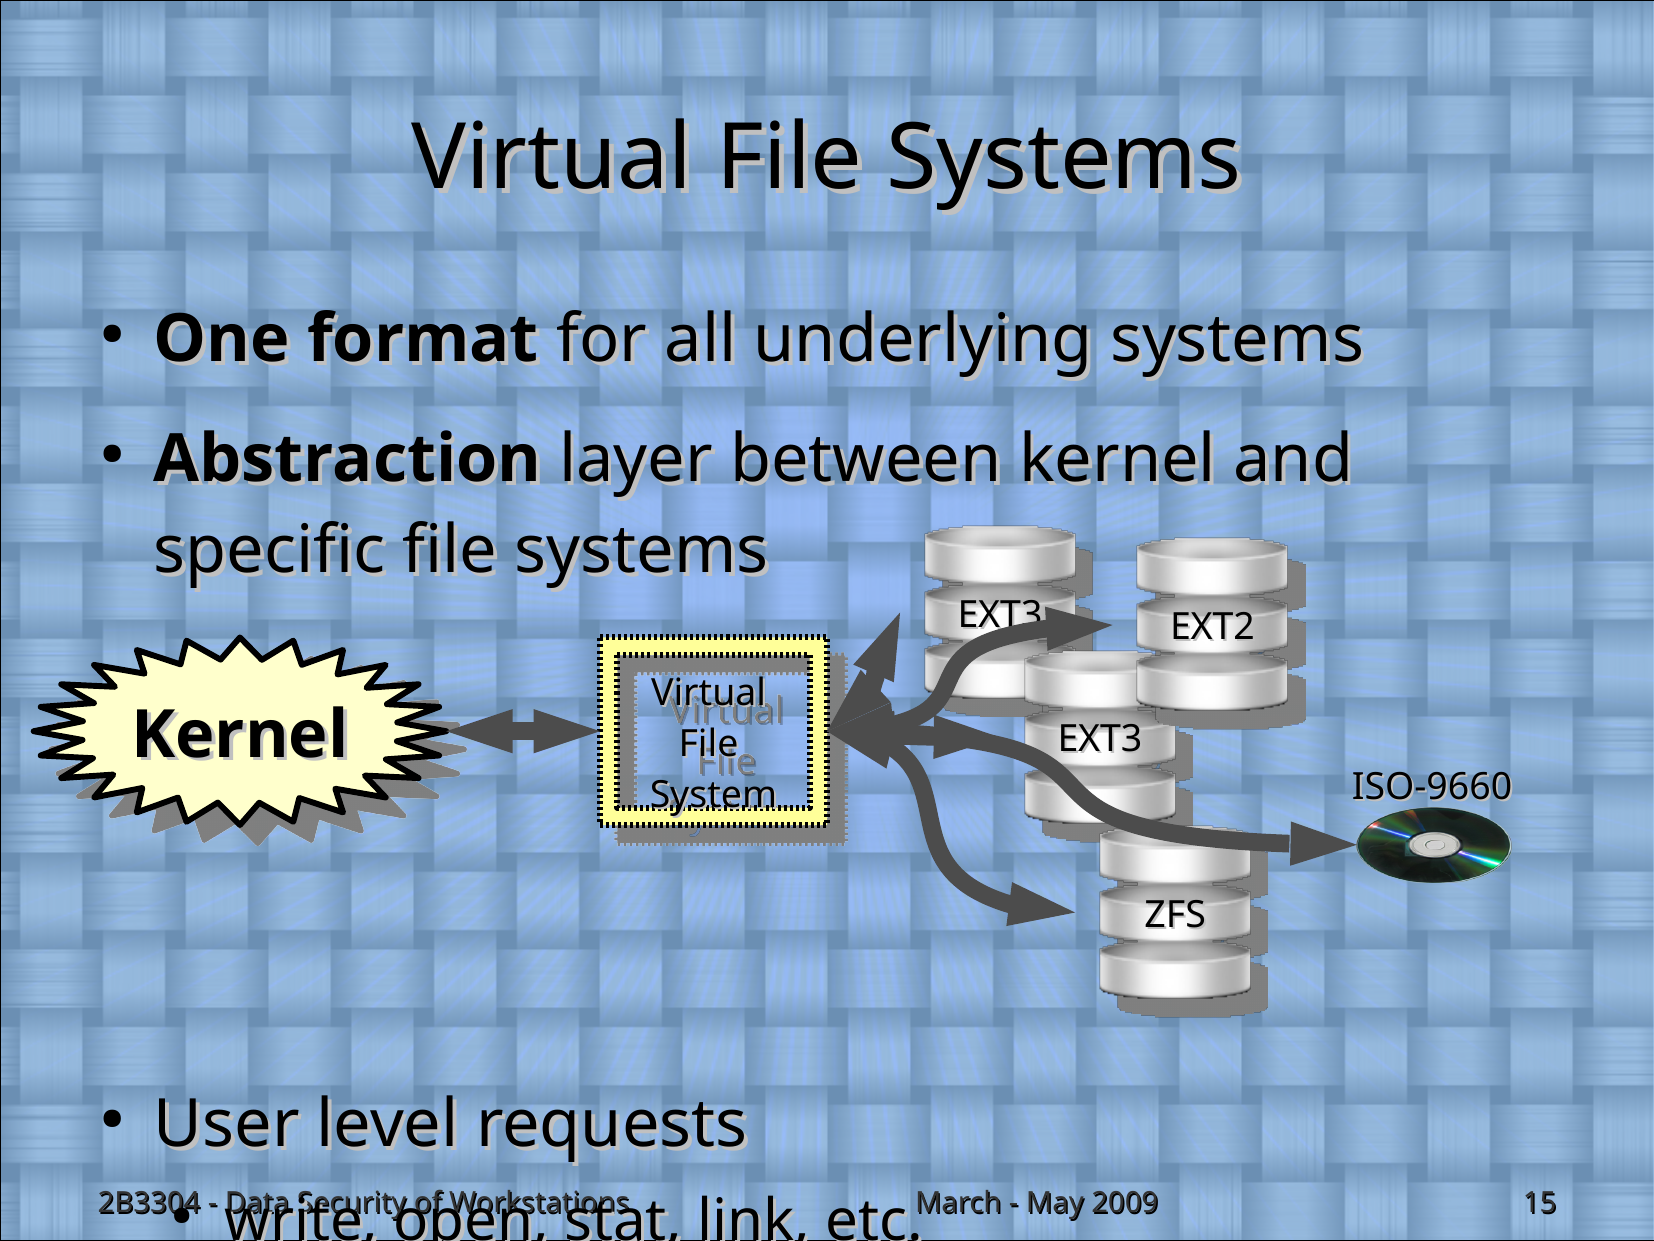

# Virtual File Systems
One format for all underlying systems
Abstraction layer between kernel and specific file systems
User level requests
write, open, stat, link, etc.
EXT3
EXT2
Kernel
Virtual
File
System
EXT3
ISO-9660
ZFS